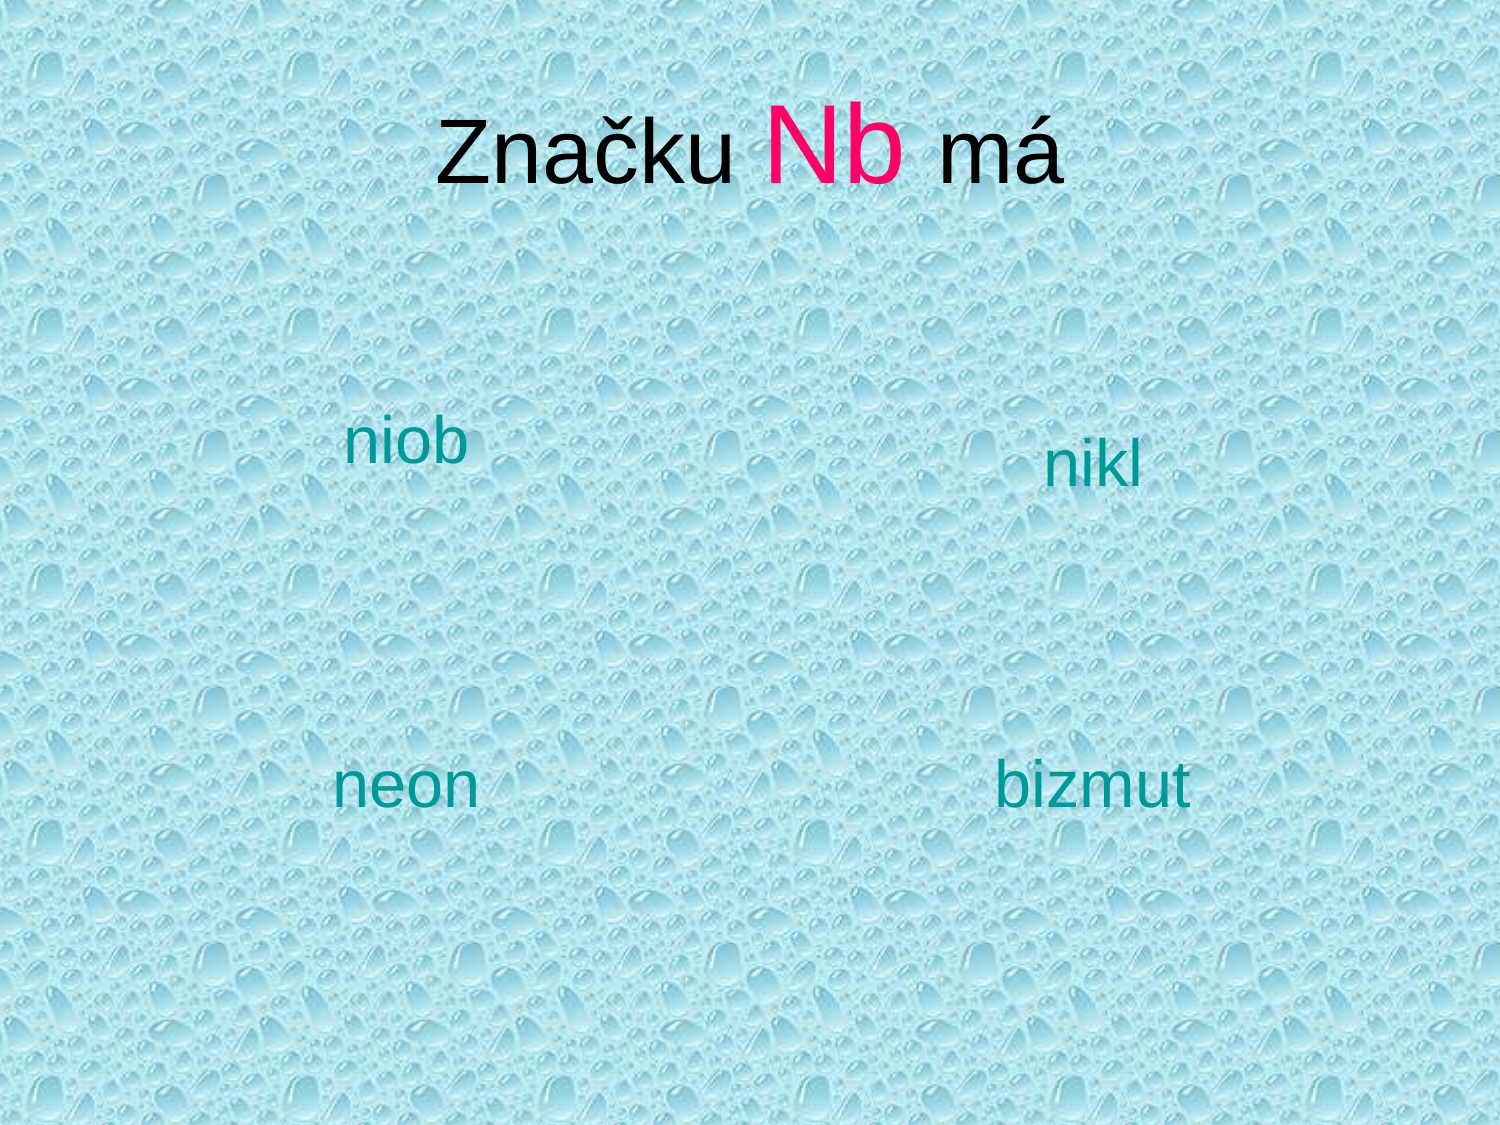

# Značku Nb má
| niob |
| --- |
| nikl |
| --- |
| neon |
| --- |
| bizmut |
| --- |